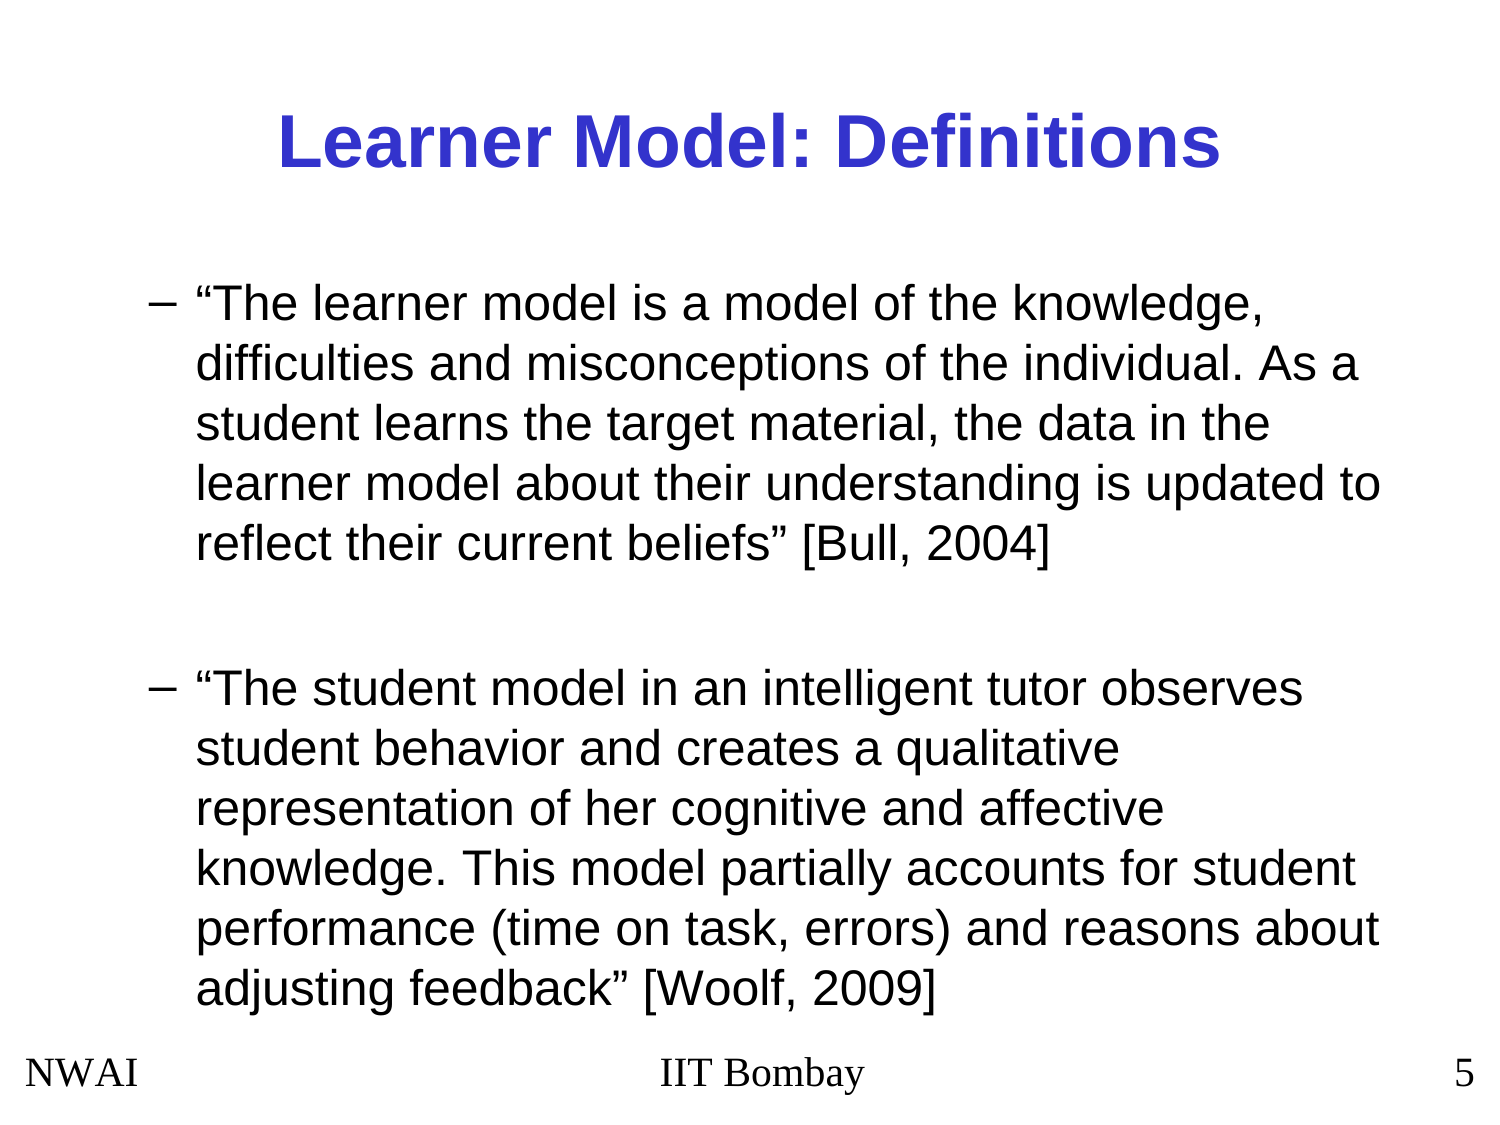

# Learner Model: Definitions
“The learner model is a model of the knowledge, difficulties and misconceptions of the individual. As a student learns the target material, the data in the learner model about their understanding is updated to reflect their current beliefs” [Bull, 2004]
“The student model in an intelligent tutor observes student behavior and creates a qualitative representation of her cognitive and affective knowledge. This model partially accounts for student performance (time on task, errors) and reasons about adjusting feedback” [Woolf, 2009]
NWAI
IIT Bombay
5